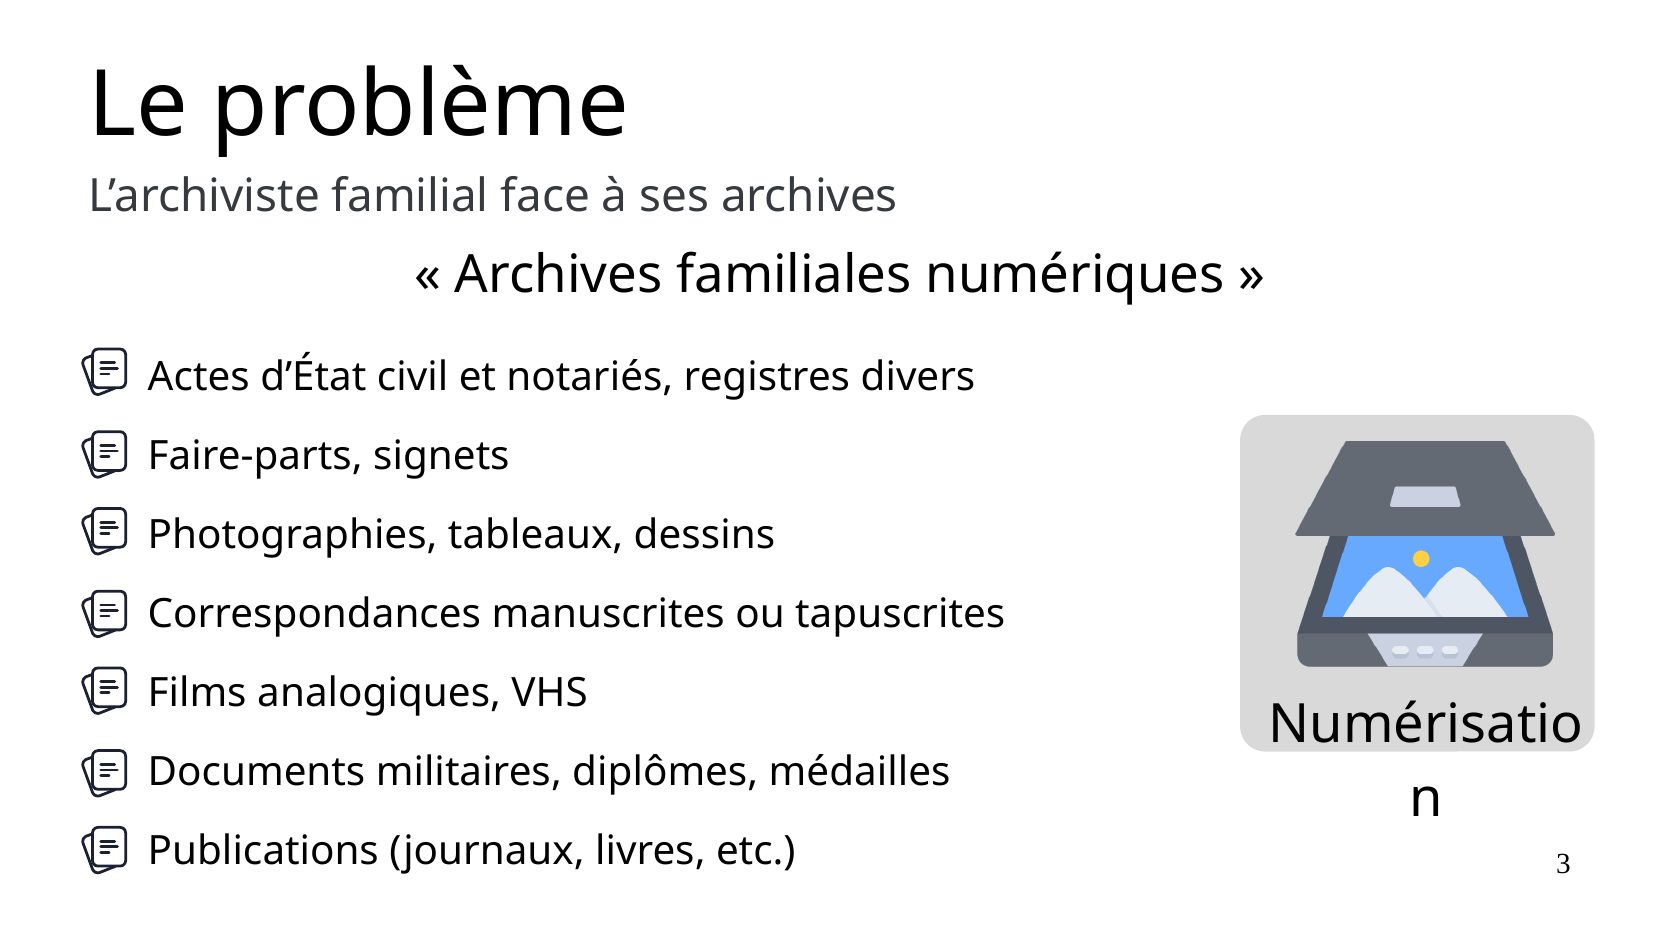

# Le problème L’archiviste familial face à ses archives
« Archives familiales numériques »
Actes d’État civil et notariés, registres divers
Faire-parts, signets
Photographies, tableaux, dessins
Correspondances manuscrites ou tapuscrites
Films analogiques, VHS
Documents militaires, diplômes, médailles
Publications (journaux, livres, etc.)
Numérisation
3